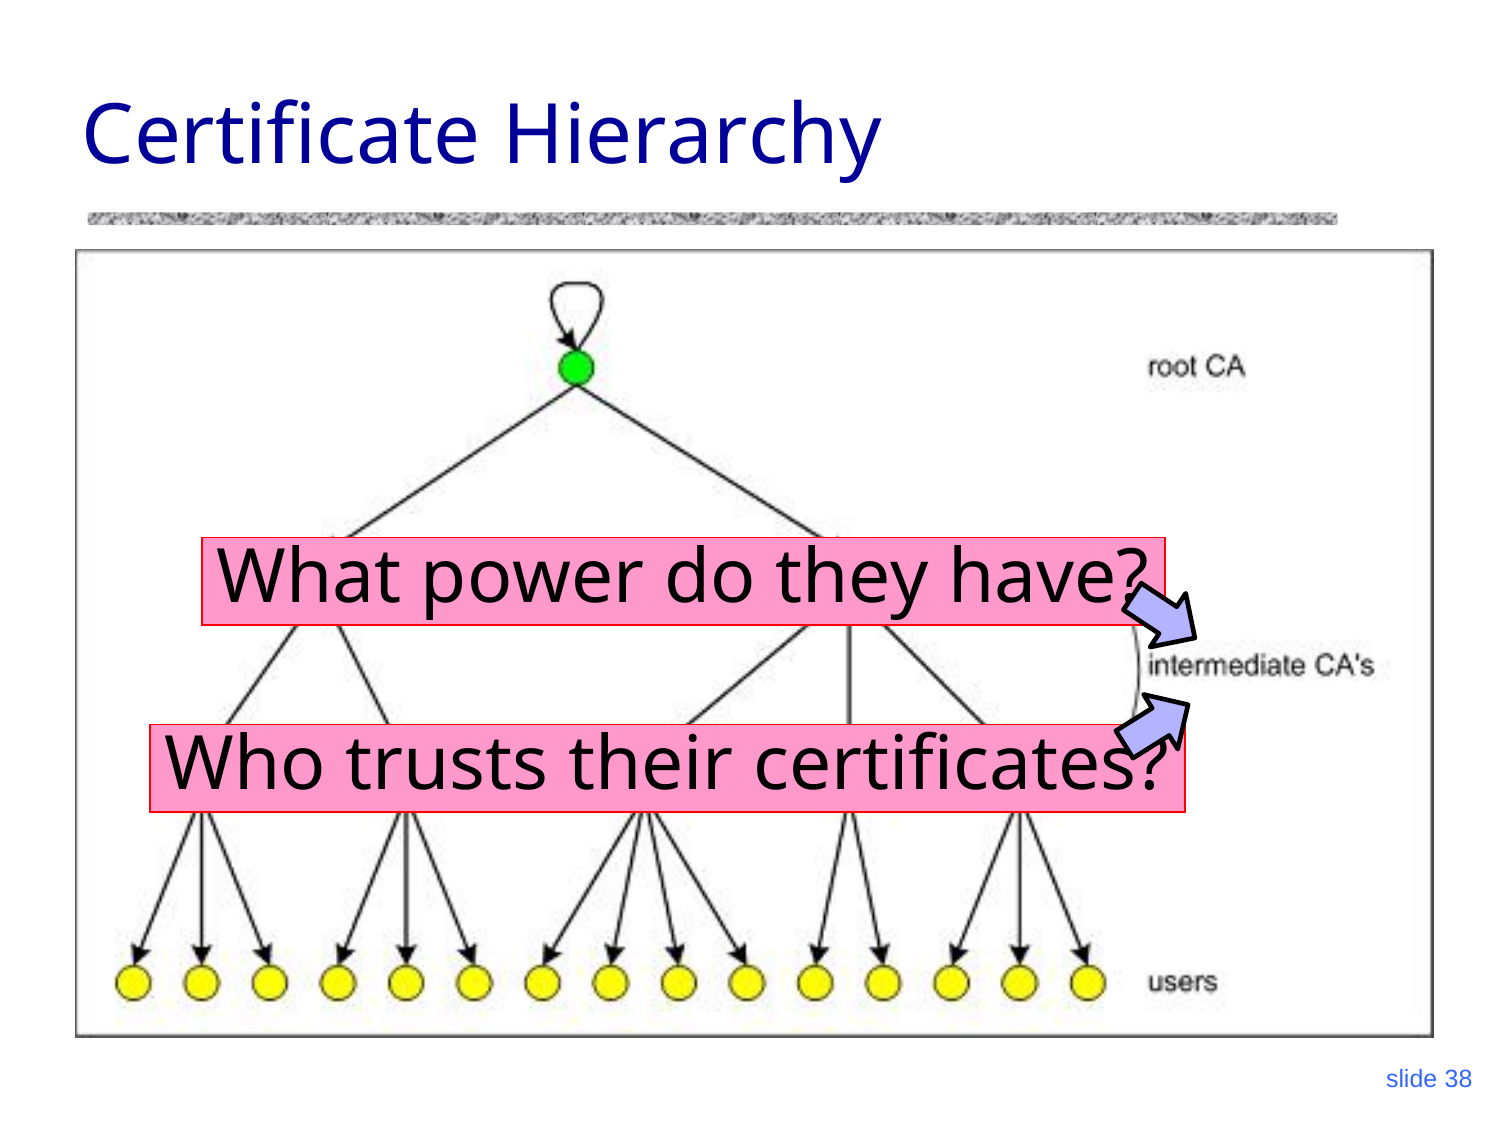

# Certificate Hierarchy
What power do they have?
Who trusts their certificates?
slide